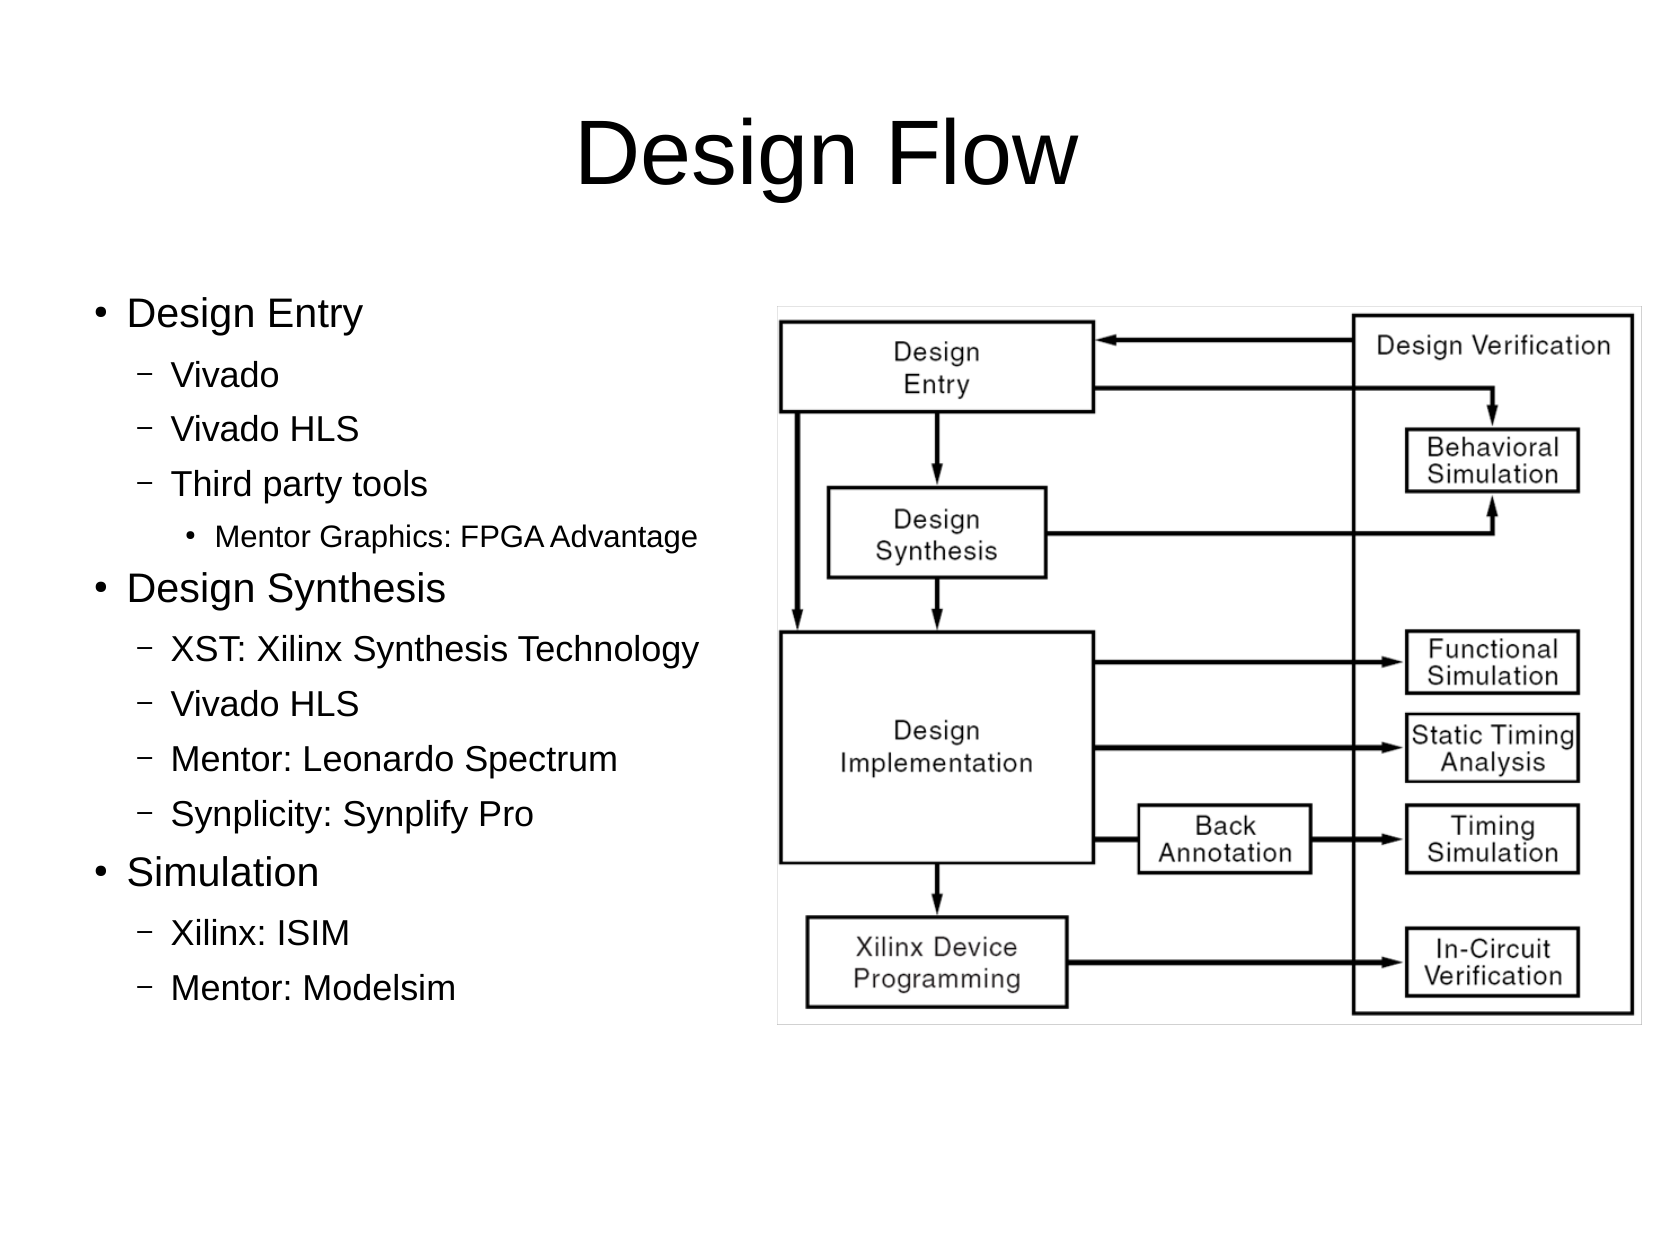

# Design Flow
Design Entry
Vivado
Vivado HLS
Third party tools
Mentor Graphics: FPGA Advantage
Design Synthesis
XST: Xilinx Synthesis Technology
Vivado HLS
Mentor: Leonardo Spectrum
Synplicity: Synplify Pro
Simulation
Xilinx: ISIM
Mentor: Modelsim